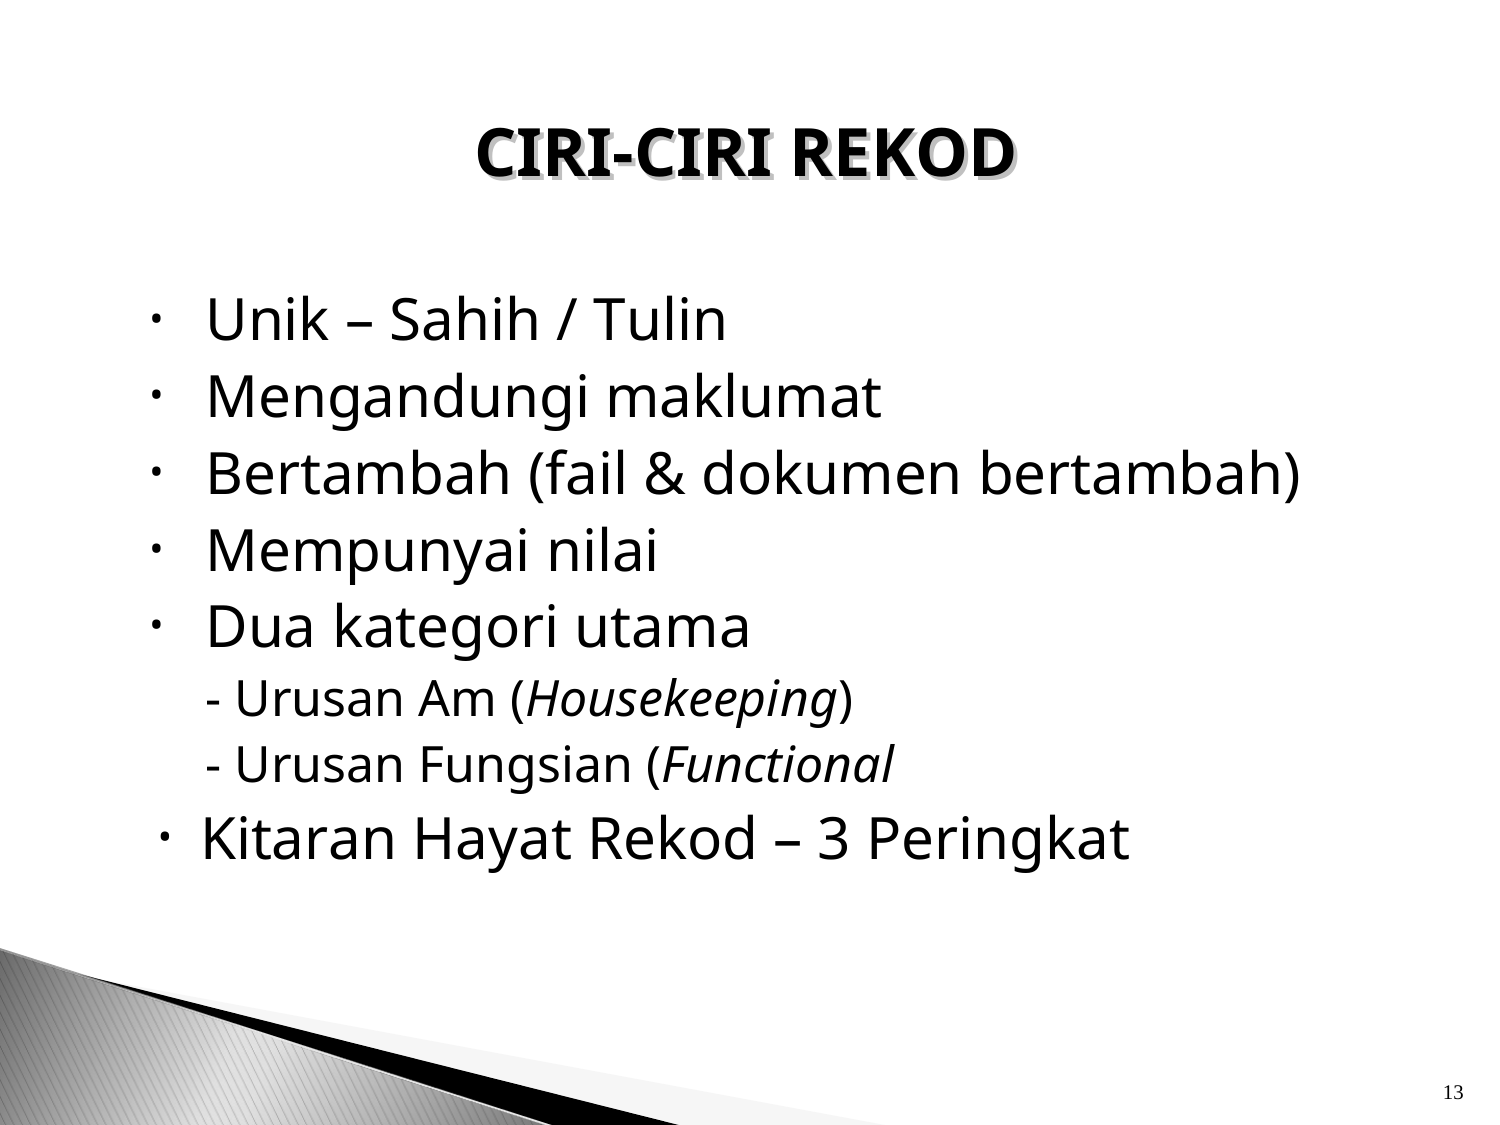

CIRI-CIRI REKOD
# Unik – Sahih / Tulin
Mengandungi maklumat
Bertambah (fail & dokumen bertambah)
Mempunyai nilai
Dua kategori utama
- Urusan Am (Housekeeping)
- Urusan Fungsian (Functional
Kitaran Hayat Rekod – 3 Peringkat